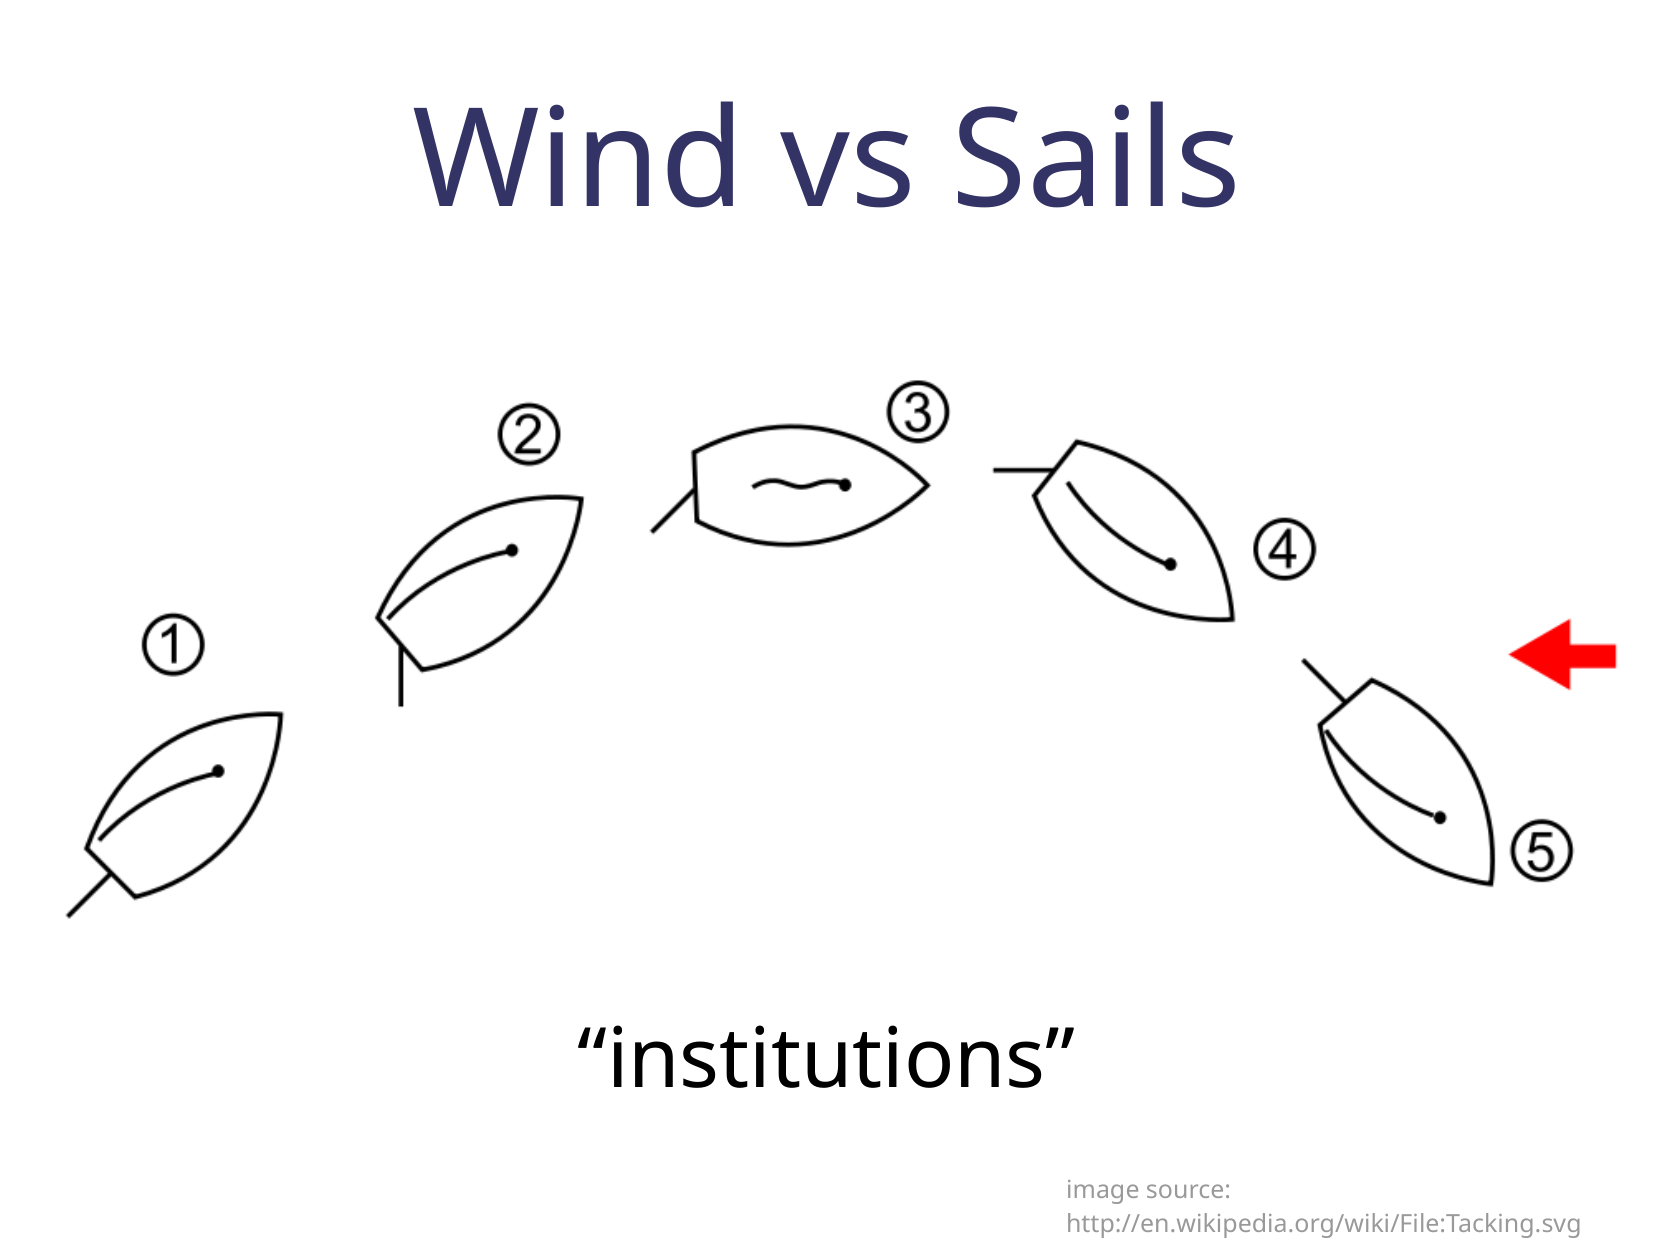

# Wind vs Sails
“institutions”
image source: http://en.wikipedia.org/wiki/File:Tacking.svg